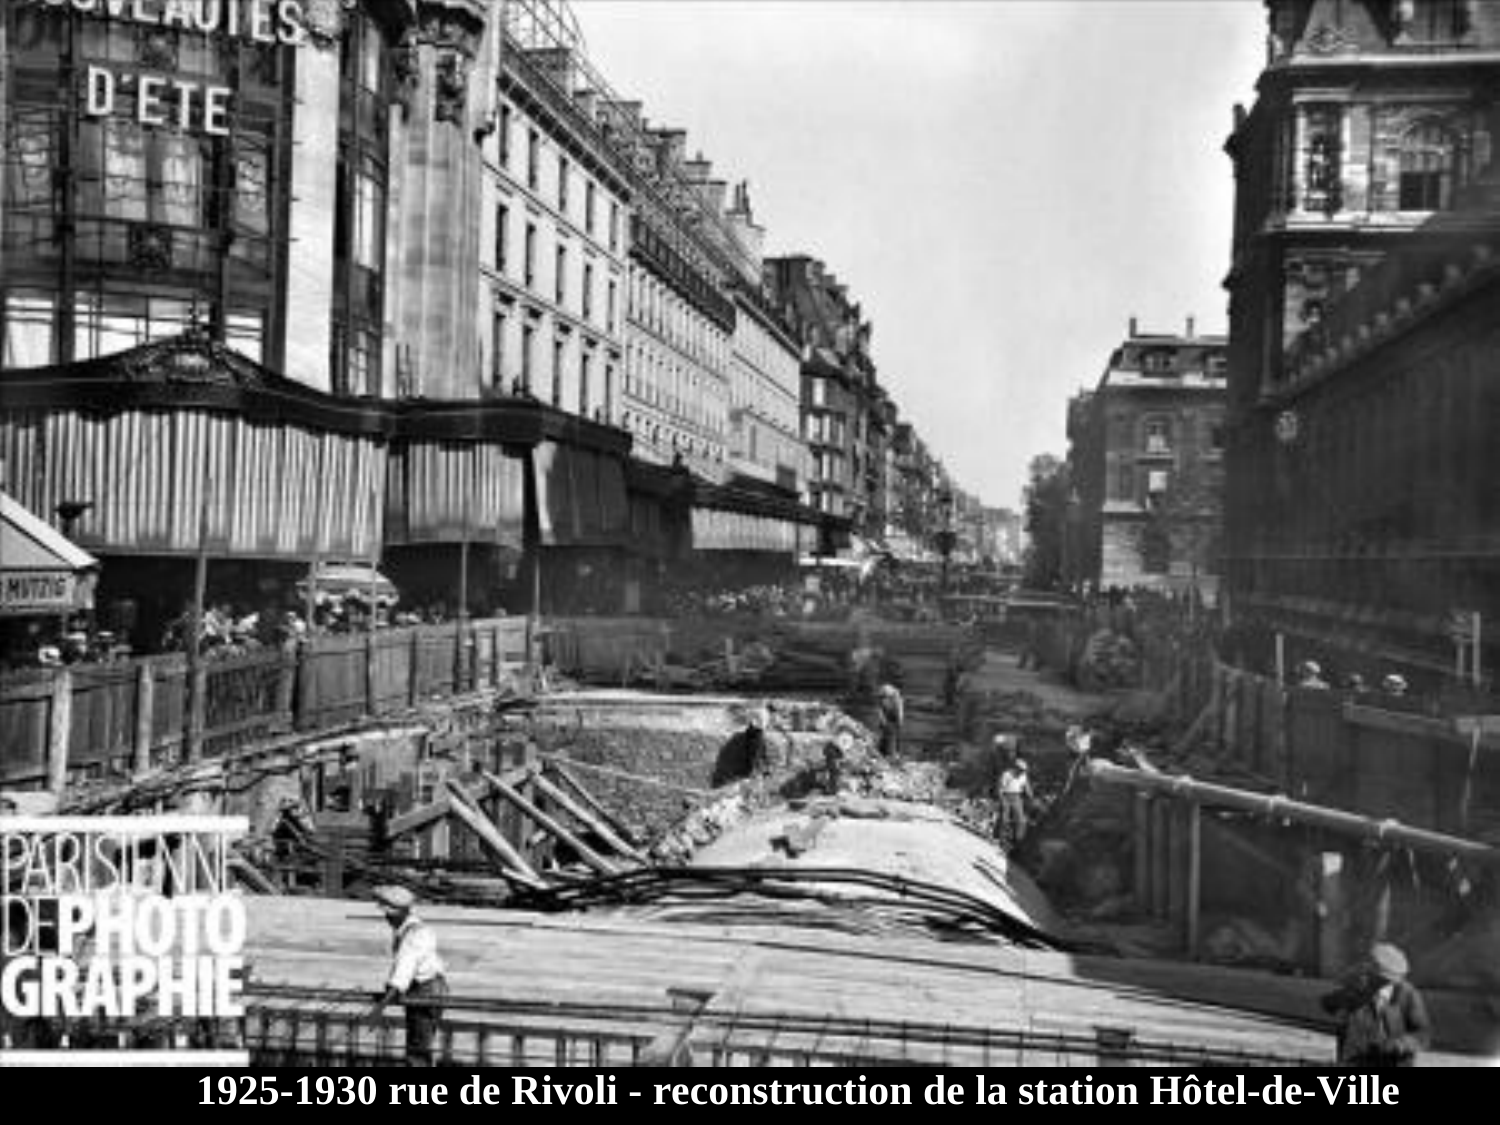

1925-1930 rue de Rivoli - reconstruction de la station Hôtel-de-Ville